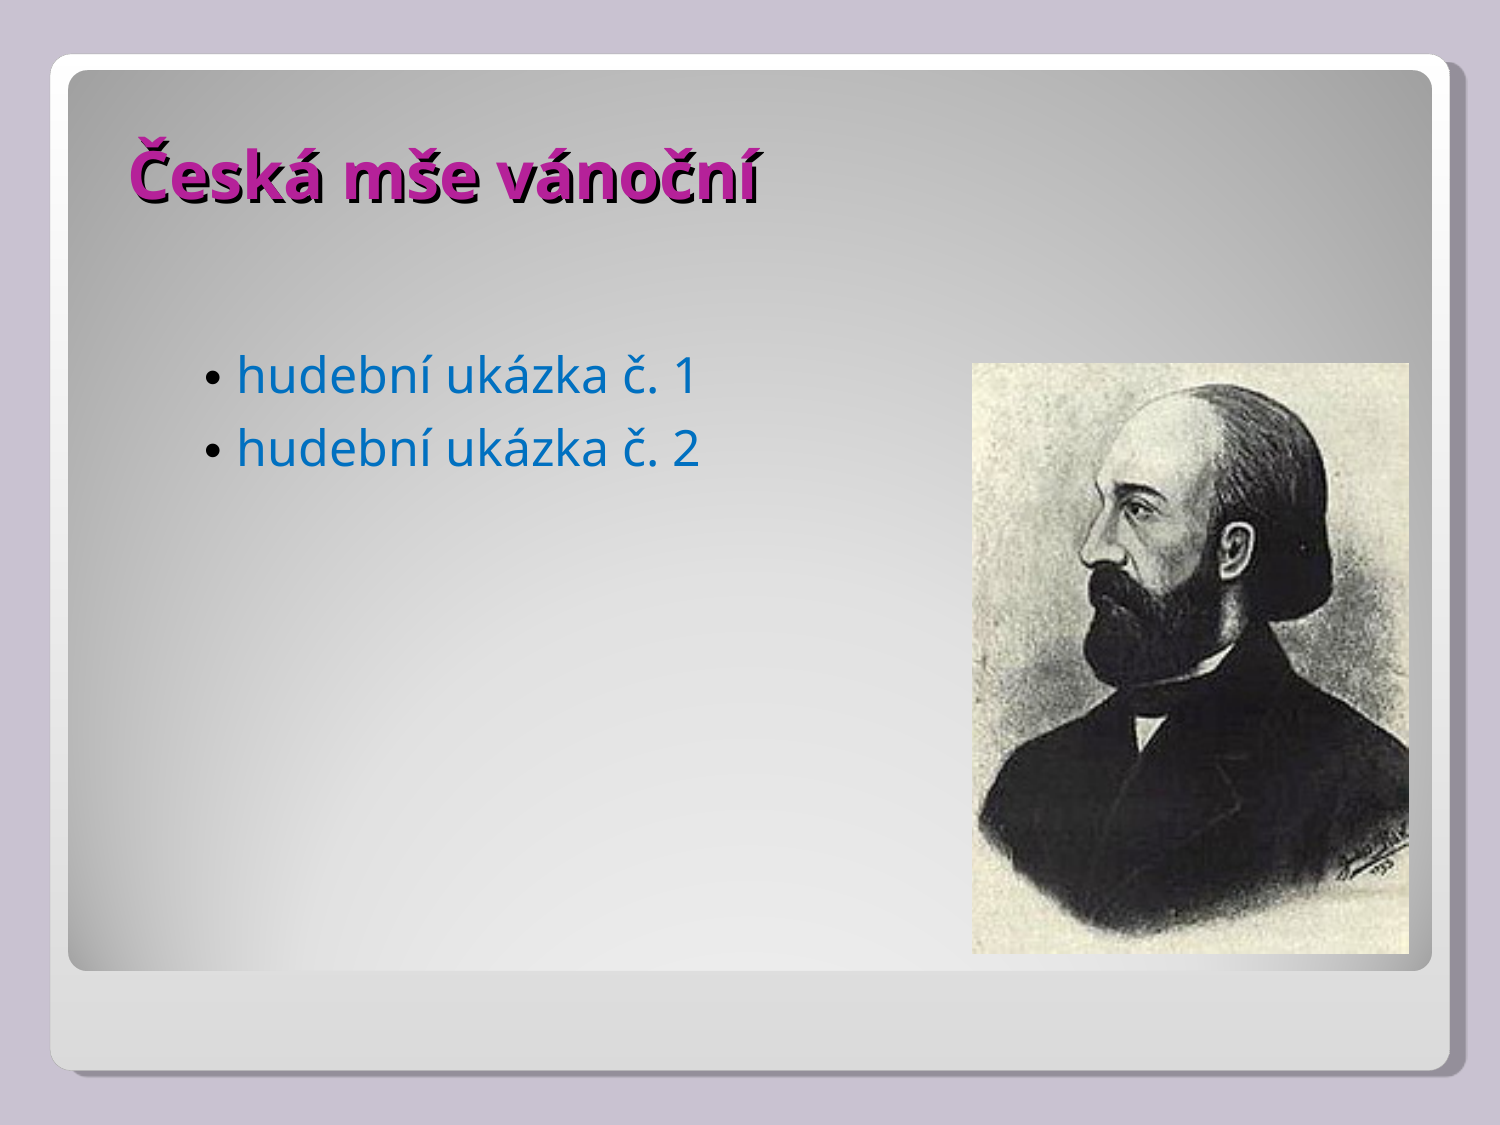

Česká mše vánoční
# hudební ukázka č. 1
hudební ukázka č. 2